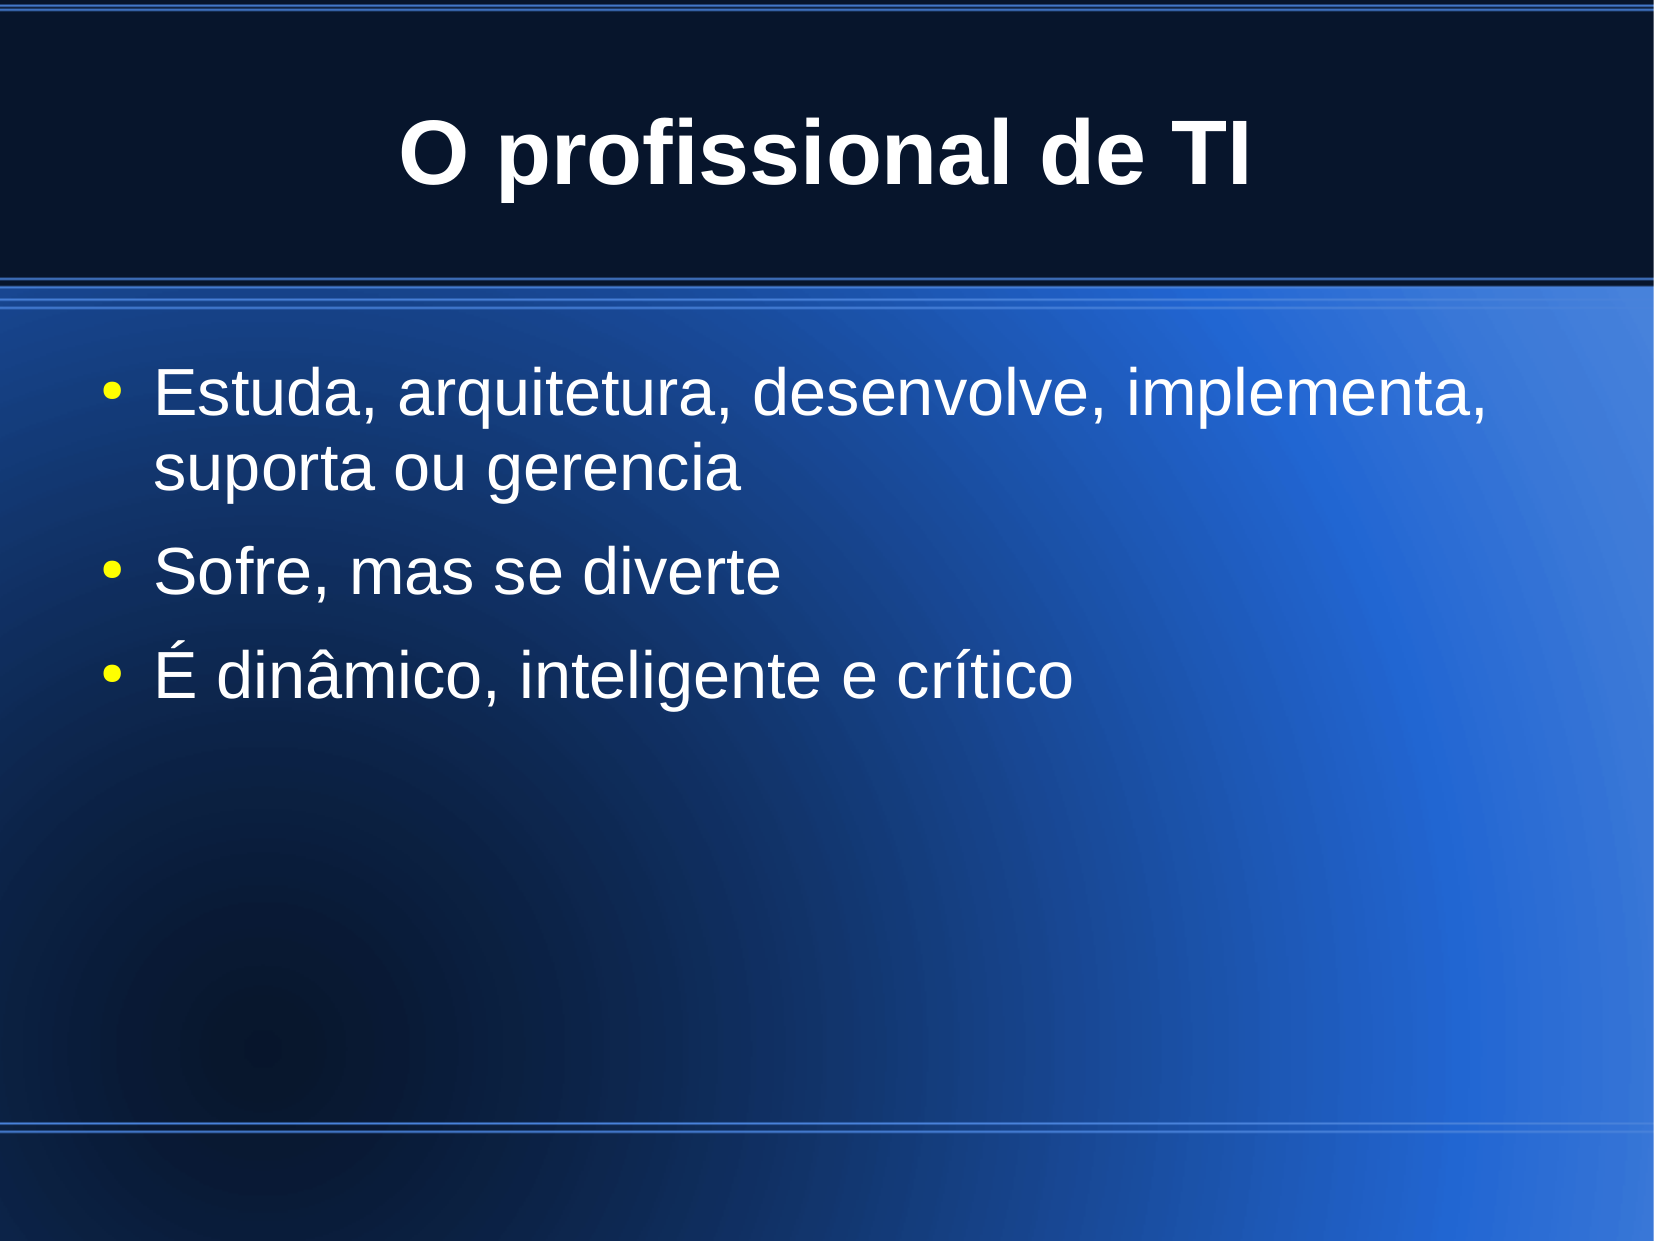

# O profissional de TI
Estuda, arquitetura, desenvolve, implementa, suporta ou gerencia
Sofre, mas se diverte
É dinâmico, inteligente e crítico